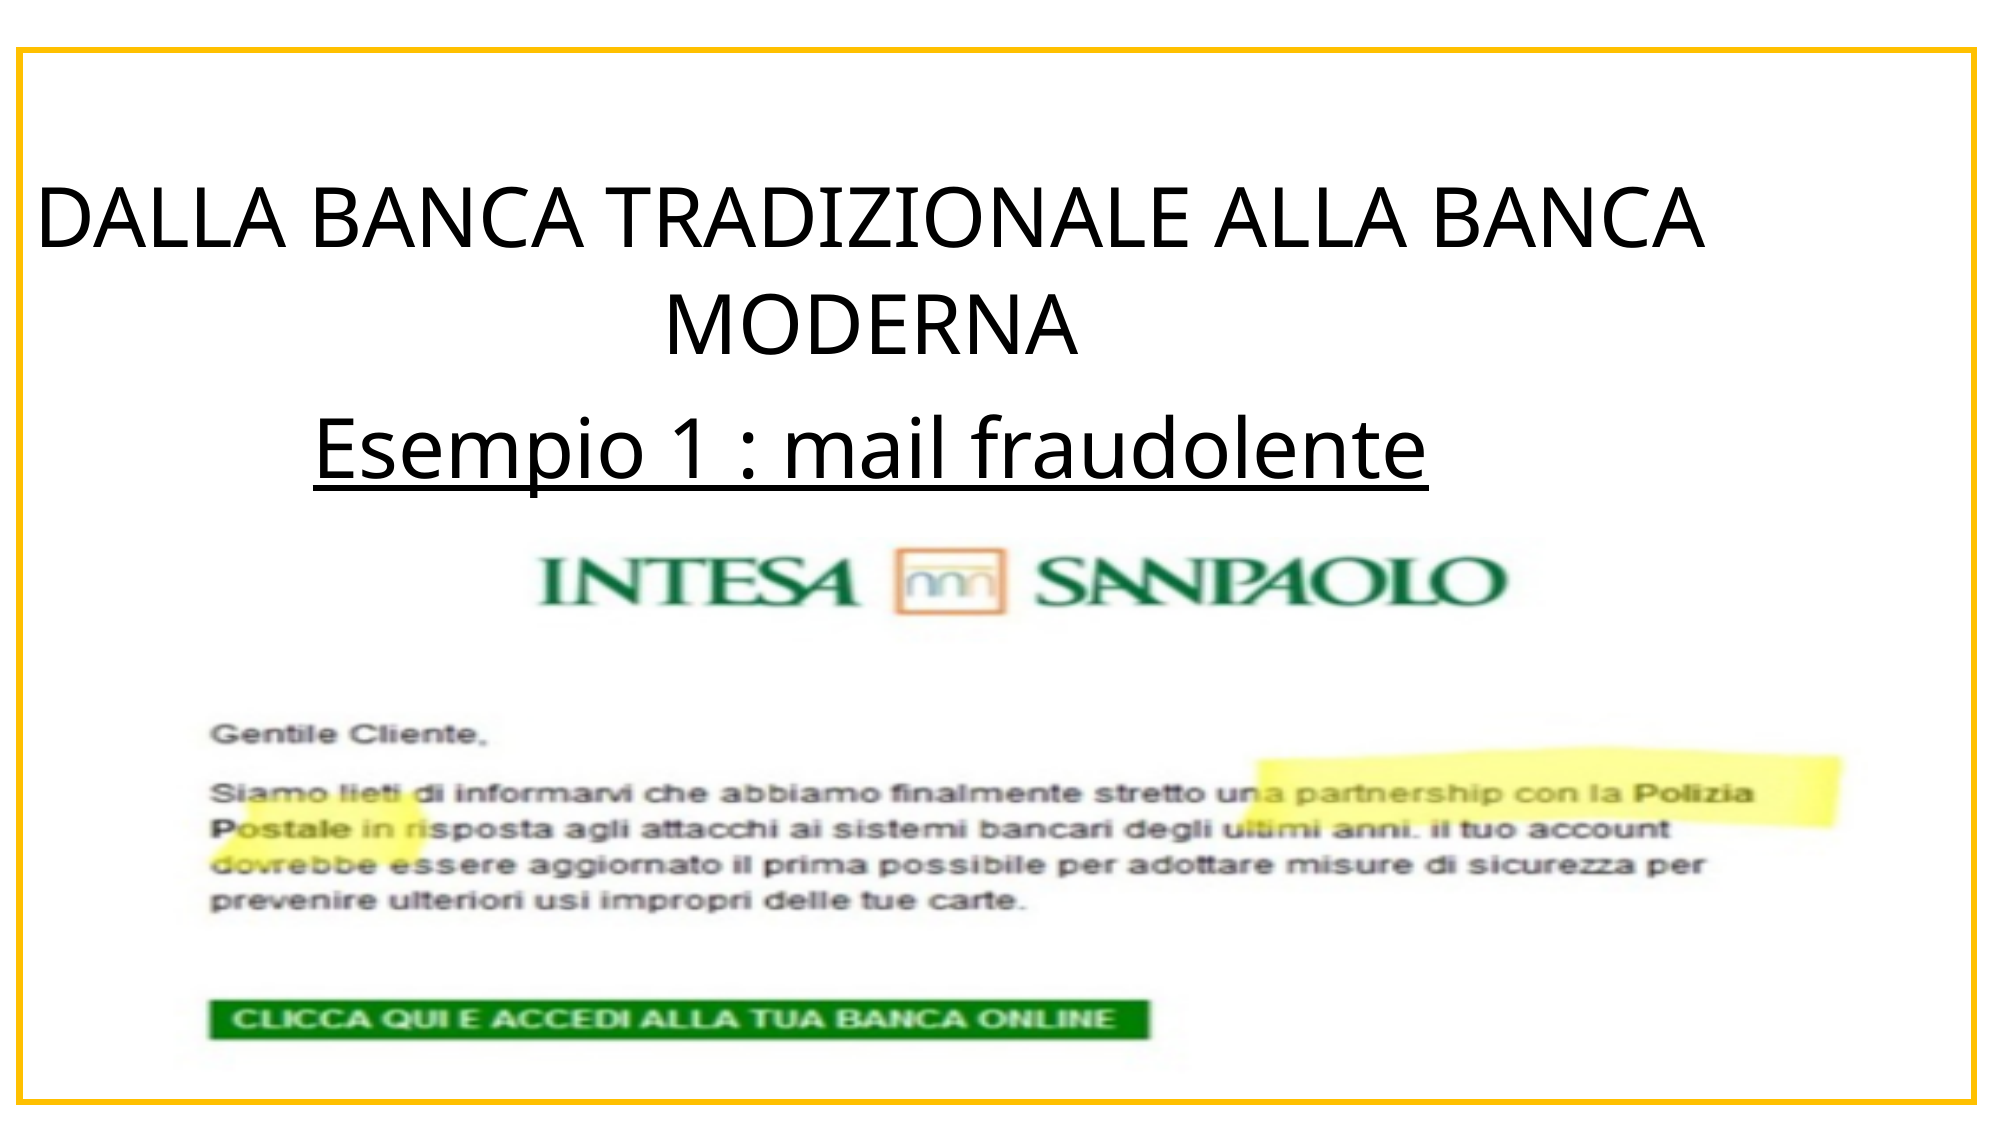

DALLA BANCA TRADIZIONALE ALLA BANCA MODERNA
Esempio 1 : mail fraudolente